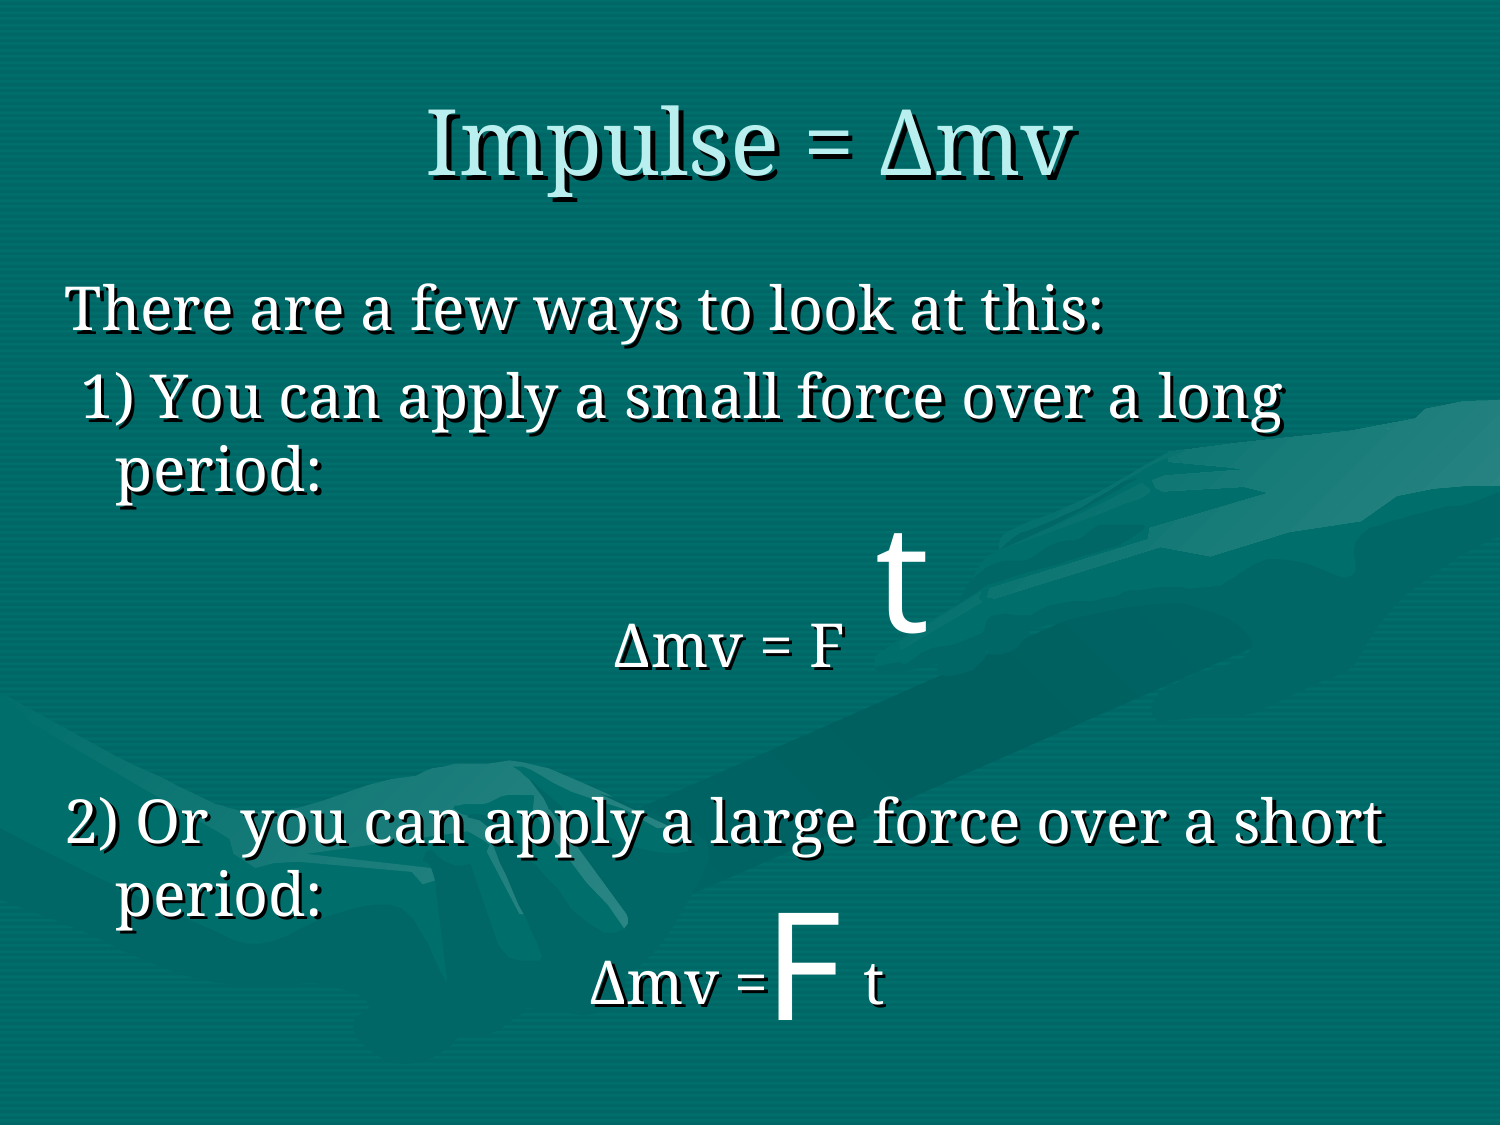

# Impulse = Δmv
There are a few ways to look at this:
 1) You can apply a small force over a long period:
Δmv = F
2) Or you can apply a large force over a short period:
Δmv = t
t
F